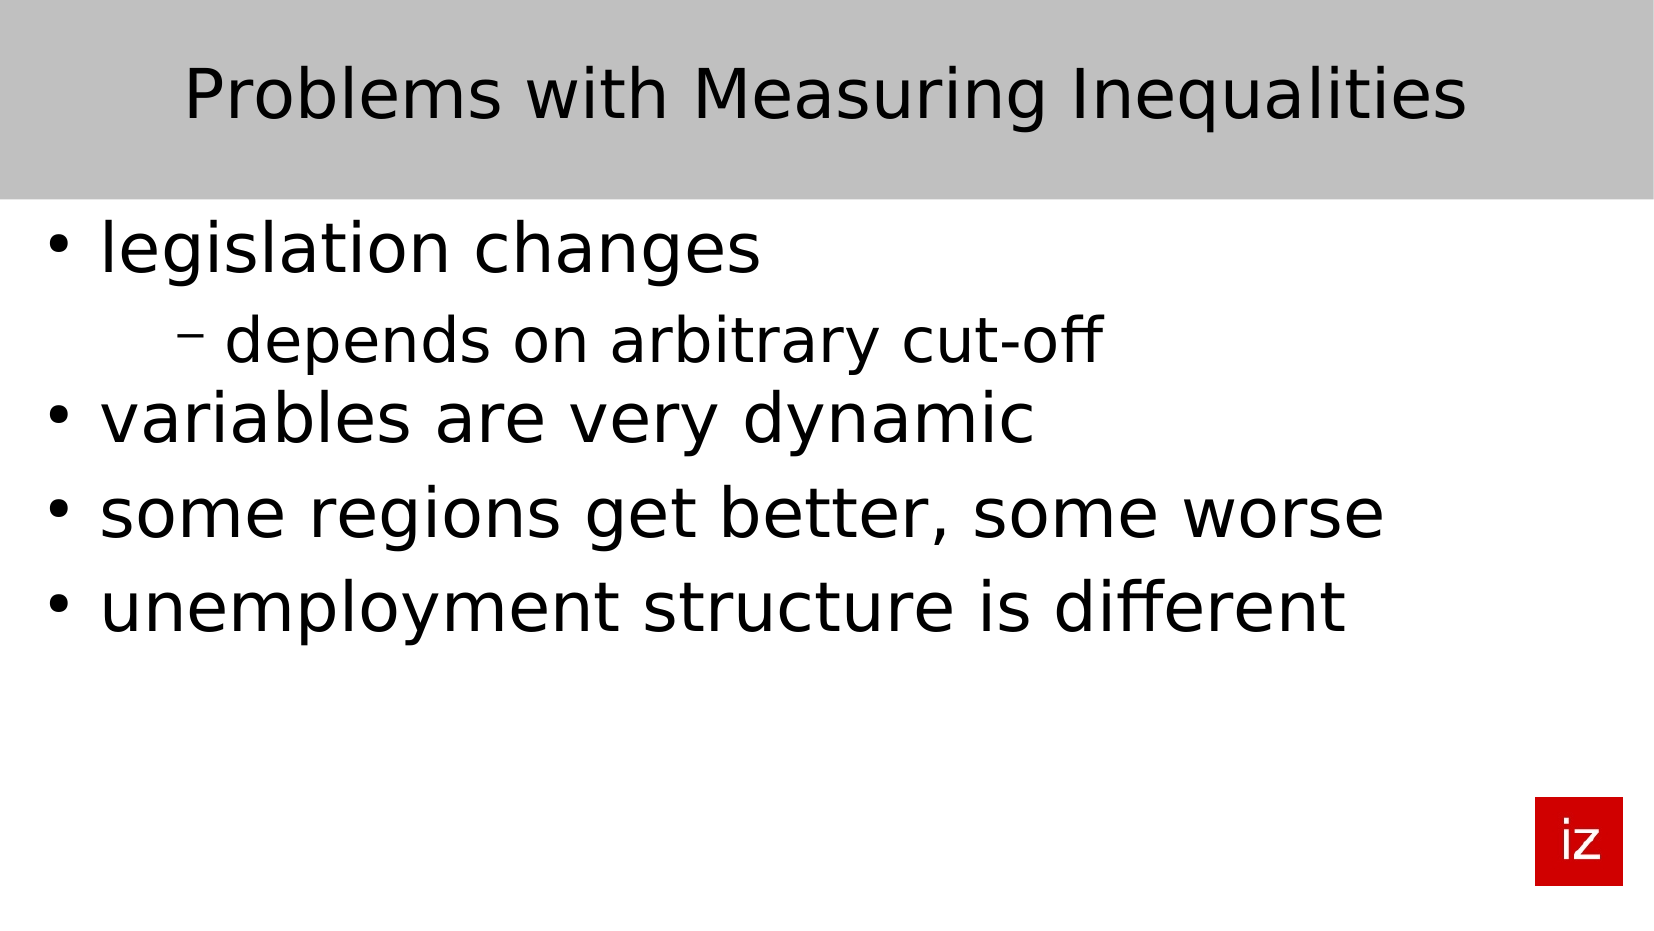

# Problems with Measuring Inequalities
legislation changes
depends on arbitrary cut-off
variables are very dynamic
some regions get better, some worse
unemployment structure is different